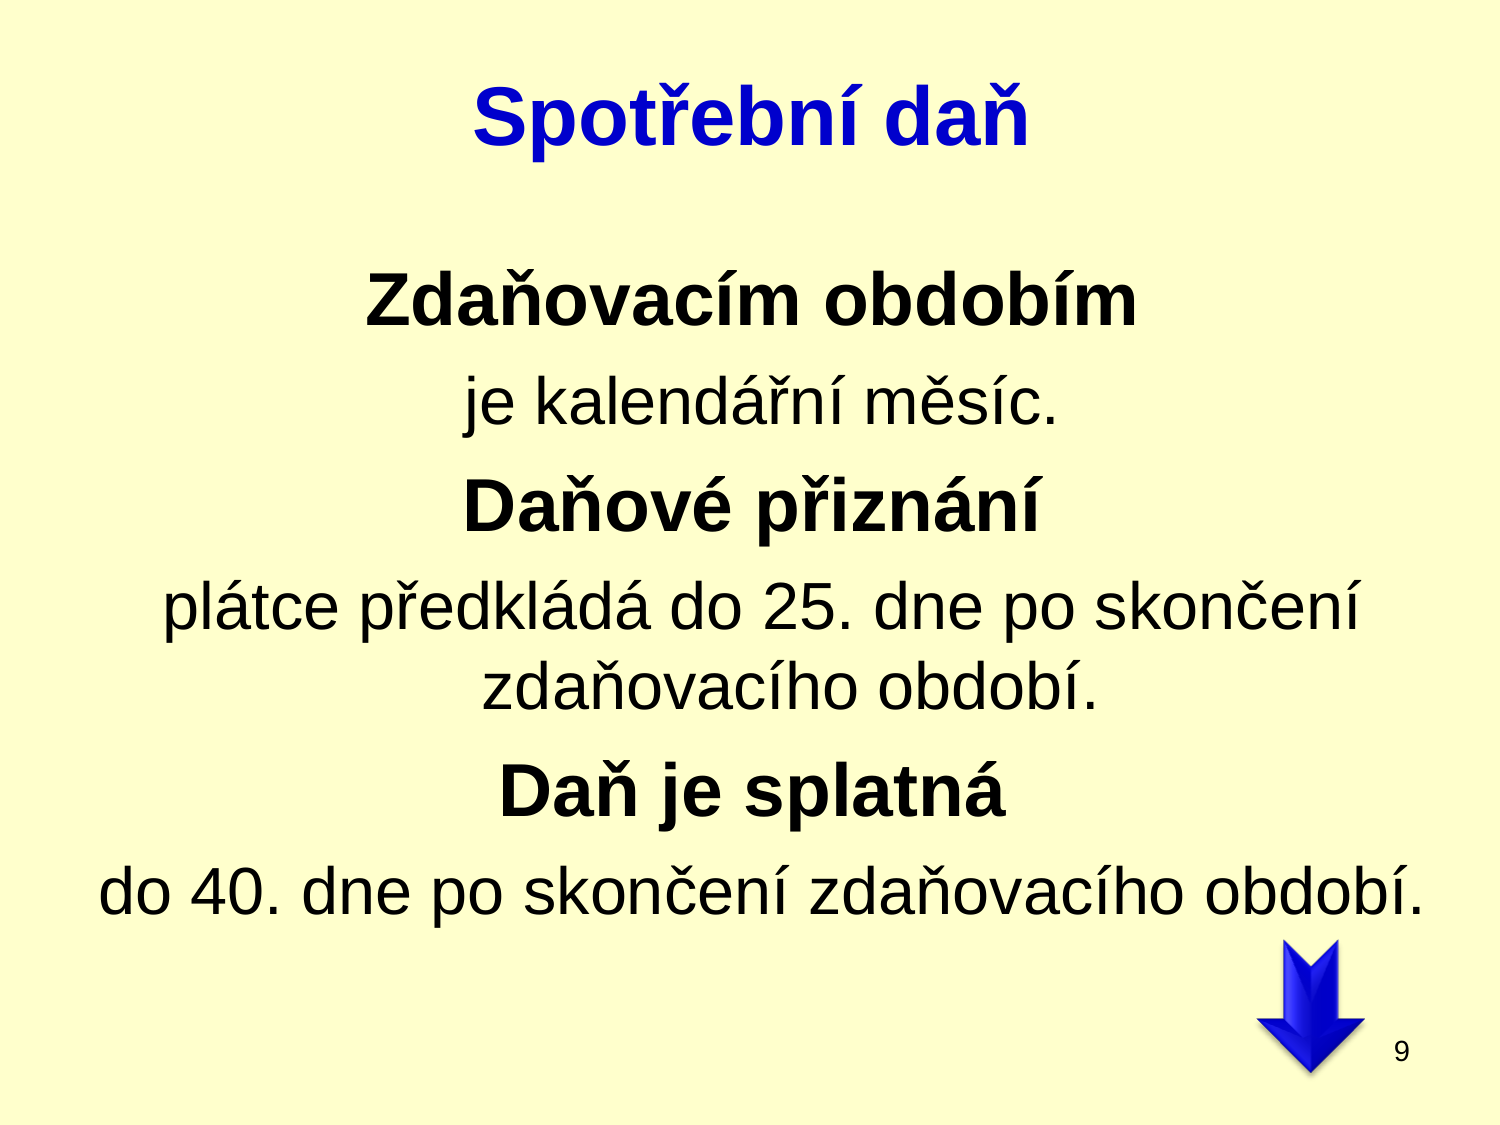

# Spotřební daň
Zdaňovacím obdobím
je kalendářní měsíc.
Daňové přiznání
plátce předkládá do 25. dne po skončení zdaňovacího období.
Daň je splatná
do 40. dne po skončení zdaňovacího období.